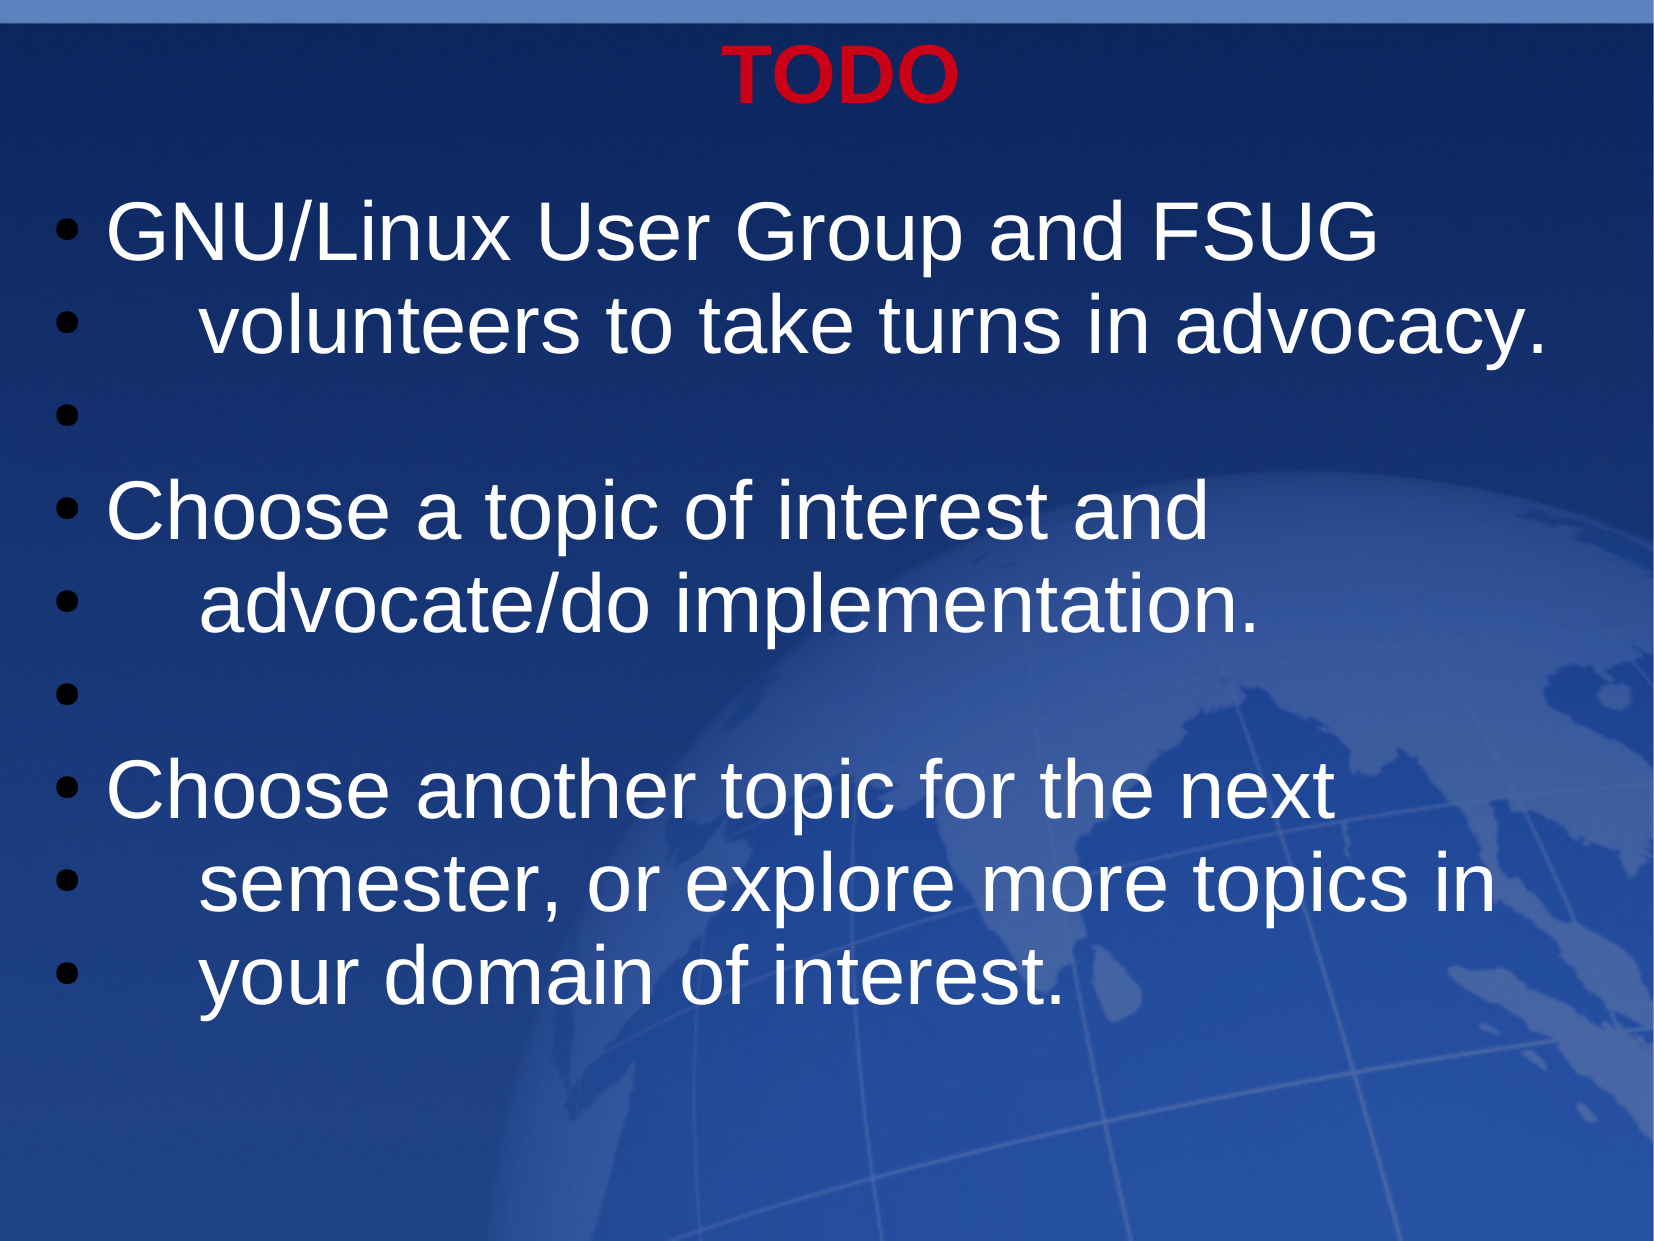

TODO
 GNU/Linux User Group and FSUG
 volunteers to take turns in advocacy.
 Choose a topic of interest and
 advocate/do implementation.
 Choose another topic for the next
 semester, or explore more topics in
 your domain of interest.